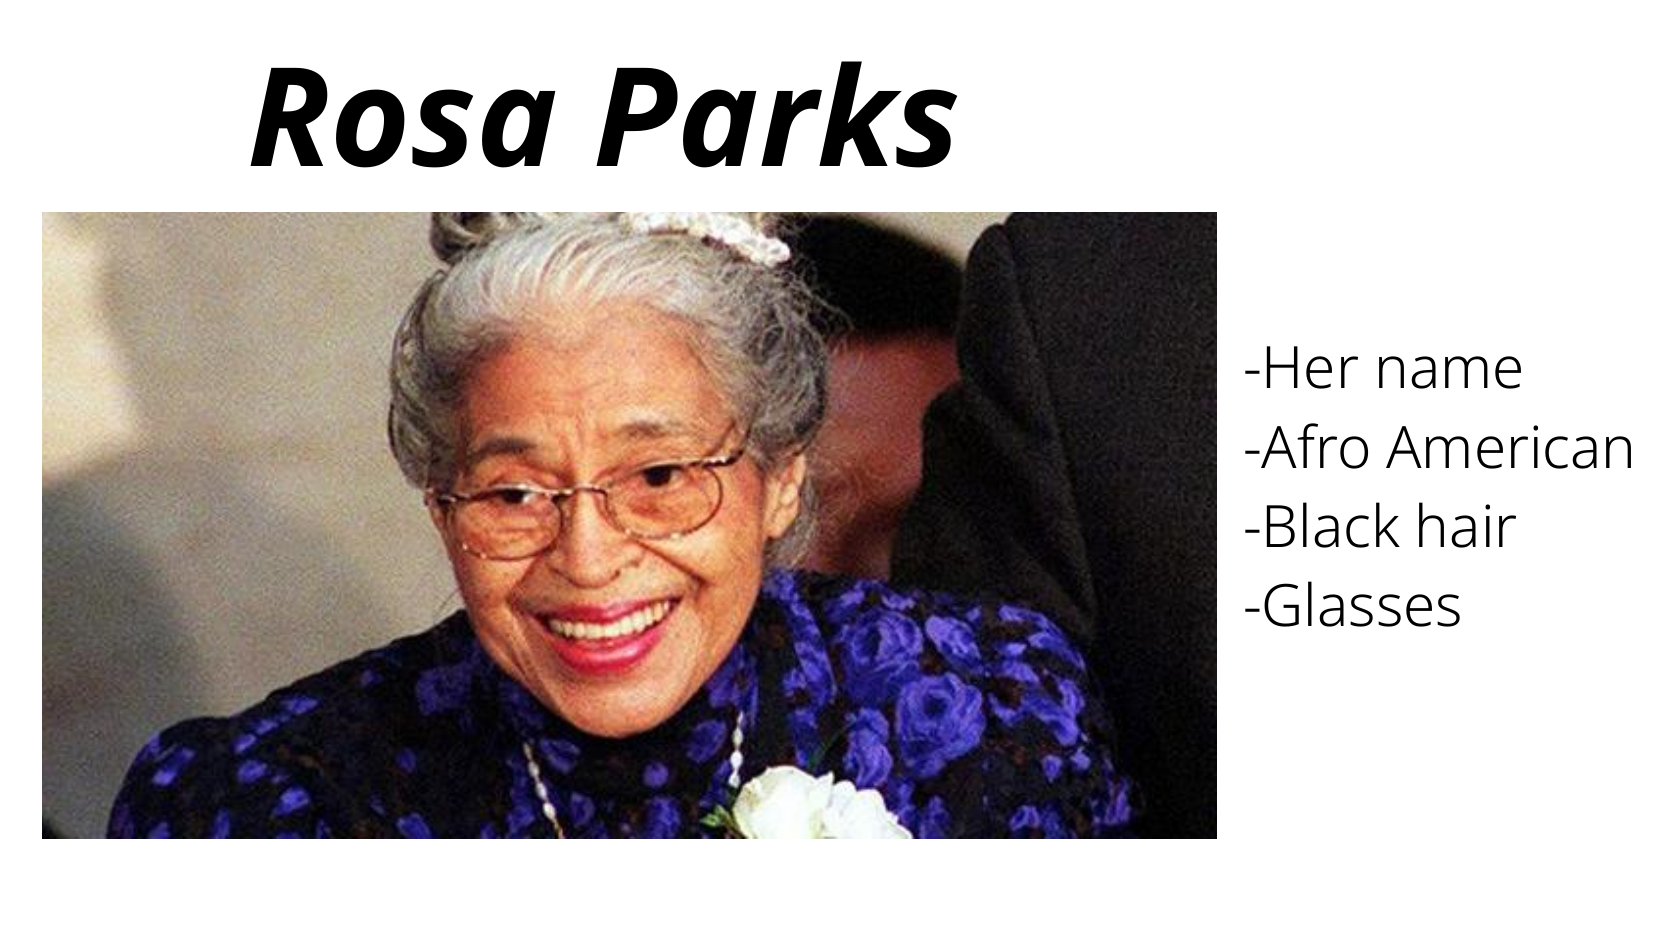

# Rosa Parks
-Her name
-Afro American
-Black hair
-Glasses